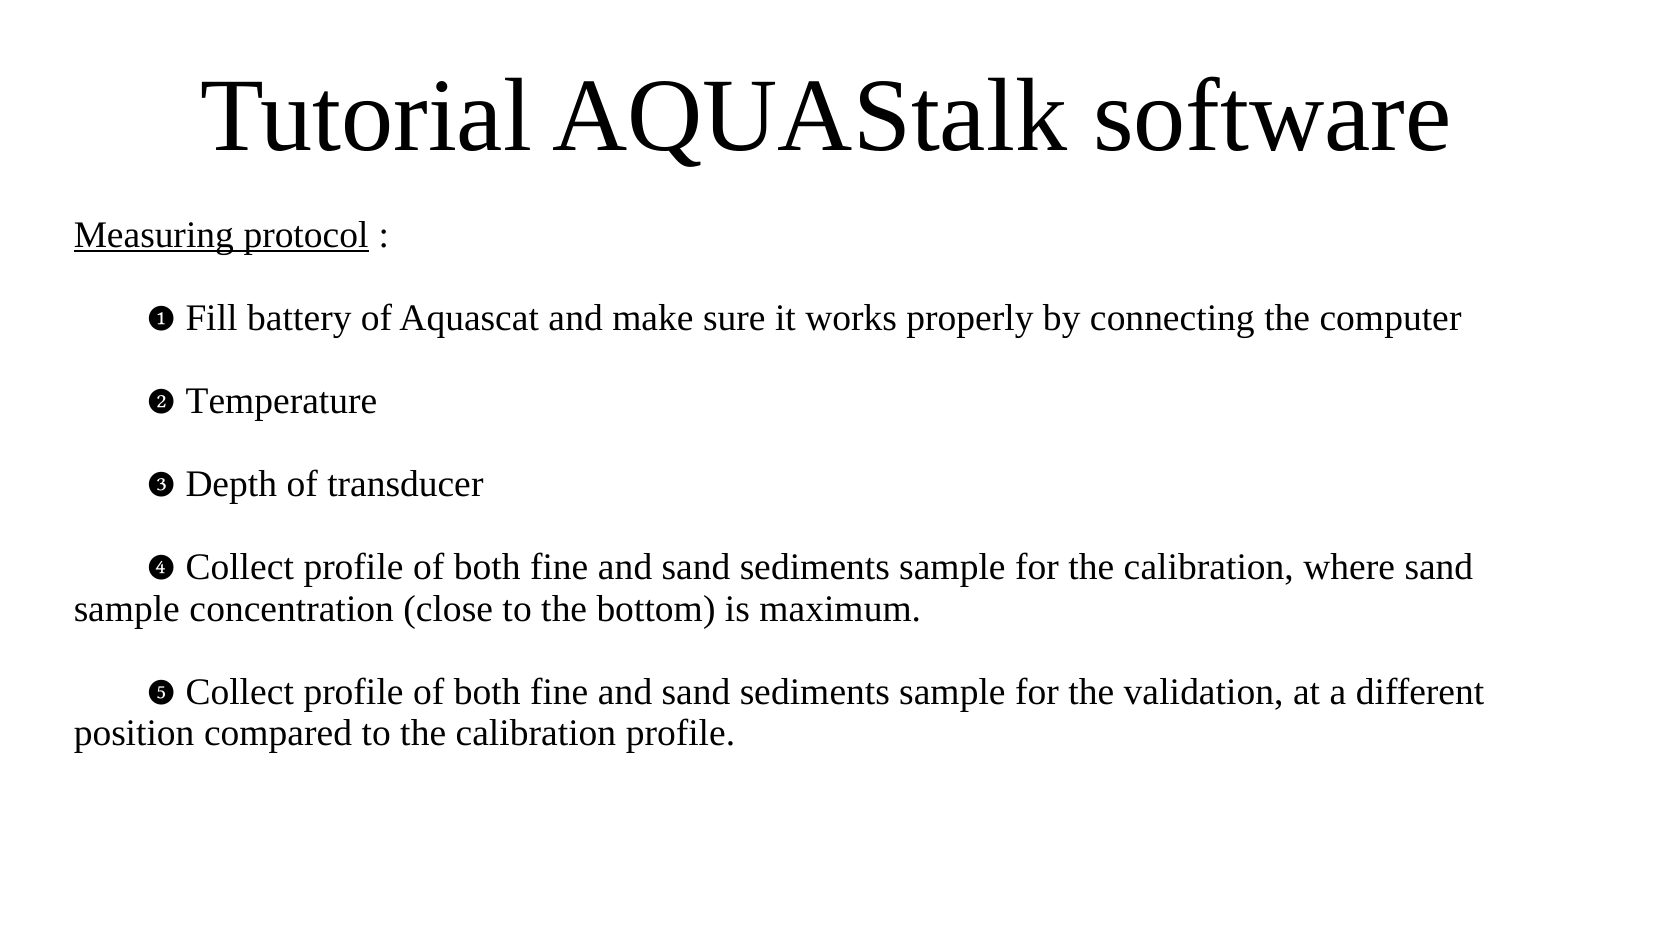

# Tutorial AQUAStalk software
Measuring protocol :
	❶ Fill battery of Aquascat and make sure it works properly by connecting the computer
	❷ Temperature
	❸ Depth of transducer
	❹ Collect profile of both fine and sand sediments sample for the calibration, where sand sample concentration (close to the bottom) is maximum.
	❺ Collect profile of both fine and sand sediments sample for the validation, at a different position compared to the calibration profile.